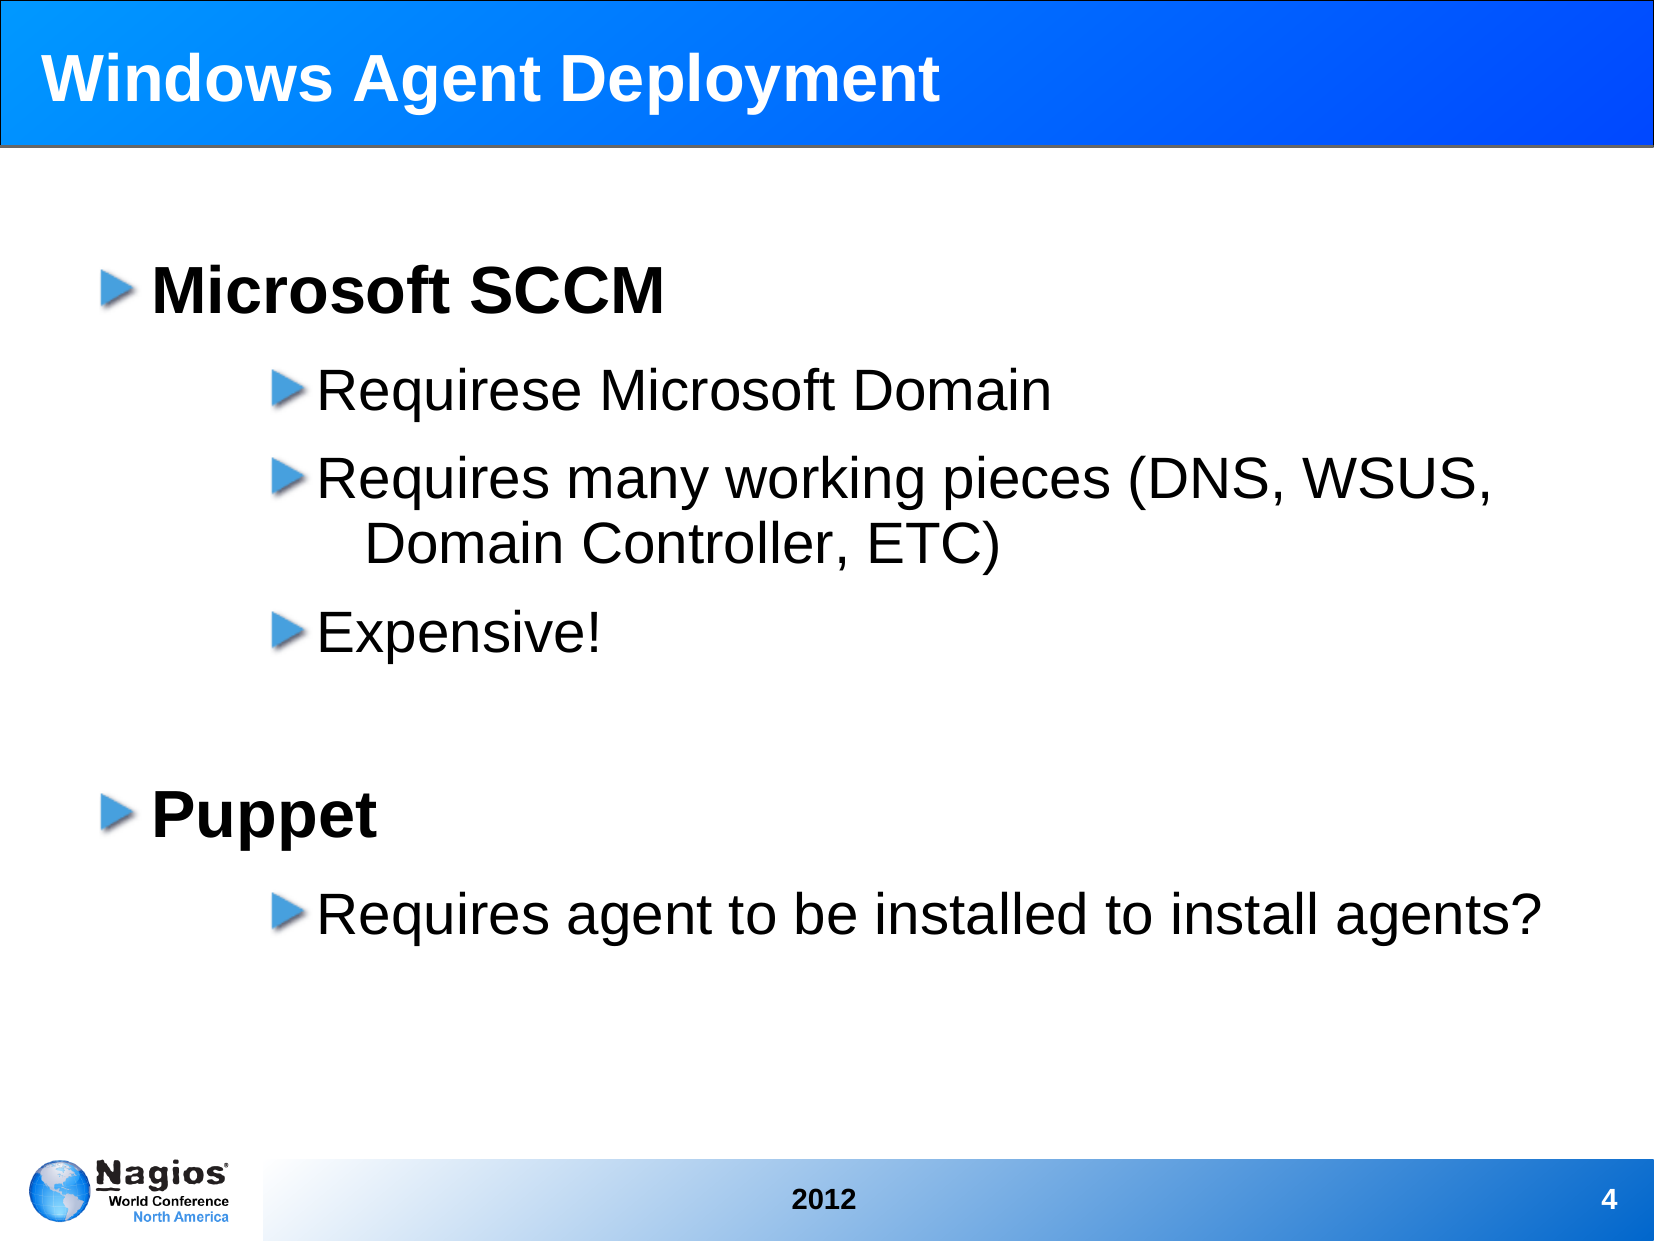

# Windows Agent Deployment
Microsoft SCCM
Requirese Microsoft Domain
Requires many working pieces (DNS, WSUS, Domain Controller, ETC)
Expensive!
Puppet
Requires agent to be installed to install agents?
2011
4